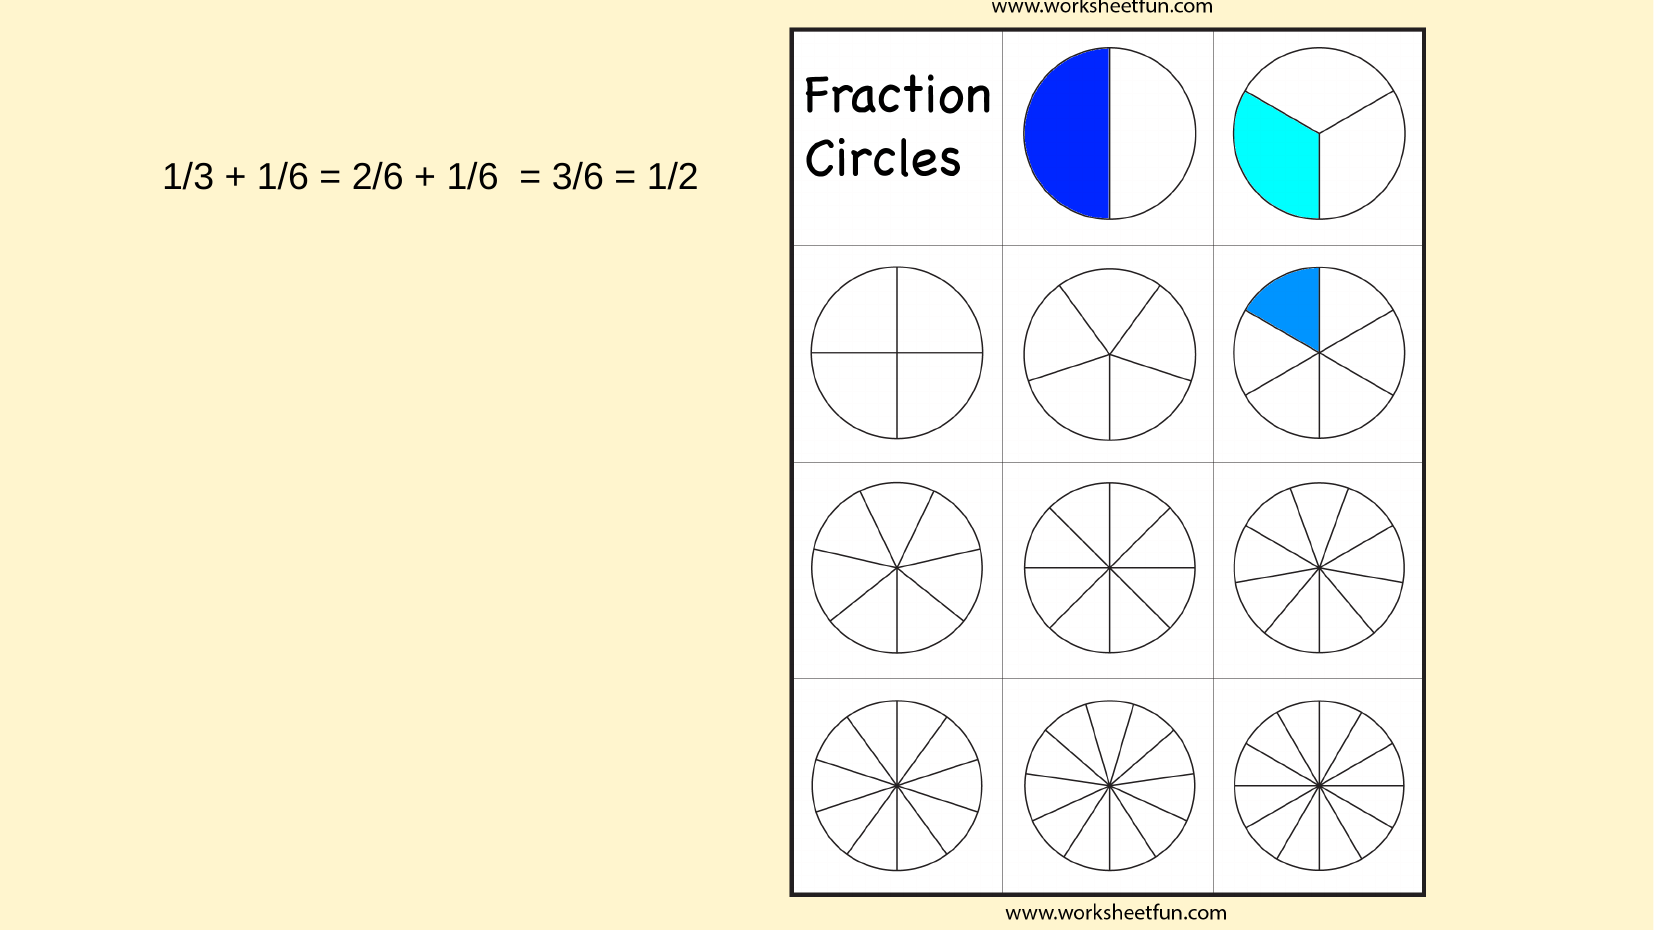

1/3 + 1/6 = 2/6 + 1/6 = 3/6 = 1/2